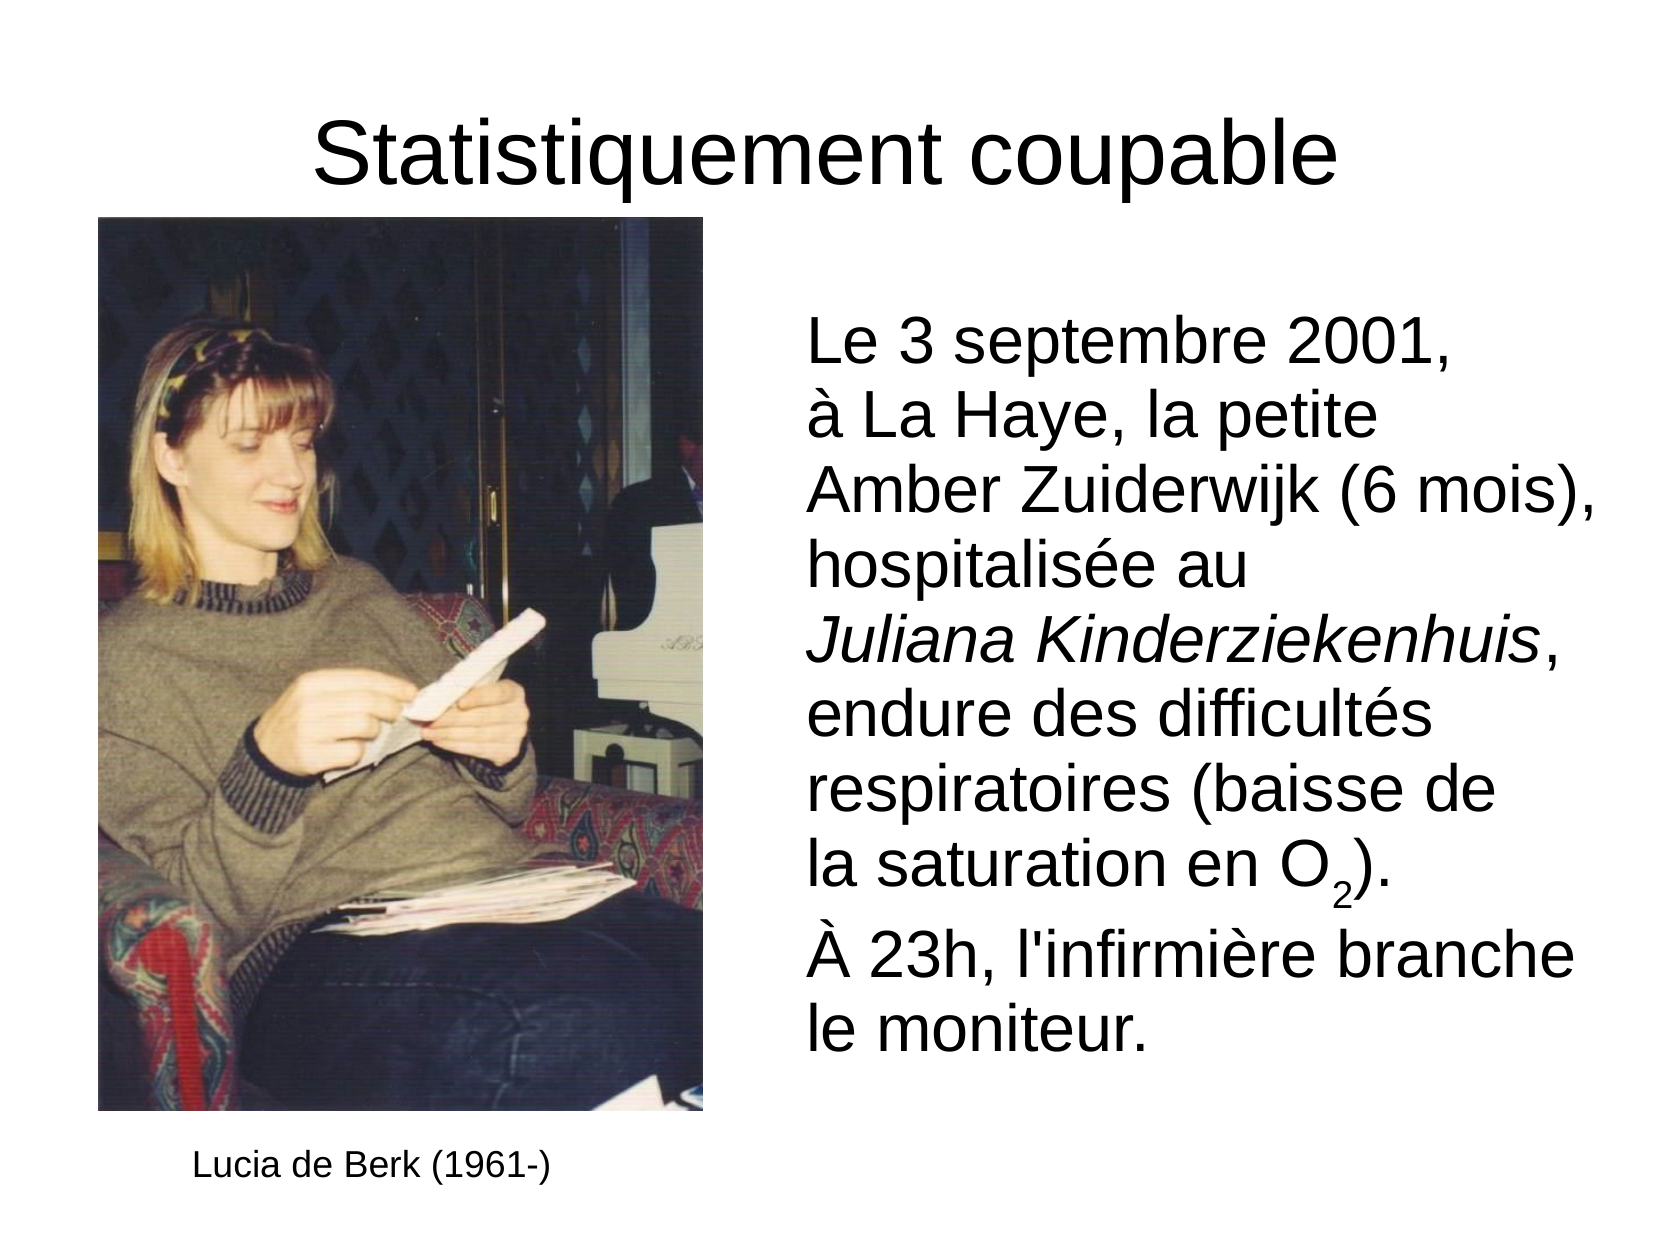

# Statistiquement coupable
Le 3 septembre 2001,
à La Haye, la petite
Amber Zuiderwijk (6 mois),
hospitalisée au
Juliana Kinderziekenhuis,
endure des difficultés
respiratoires (baisse de
la saturation en O2).
À 23h, l'infirmière branche
le moniteur.
Lucia de Berk (1961-)